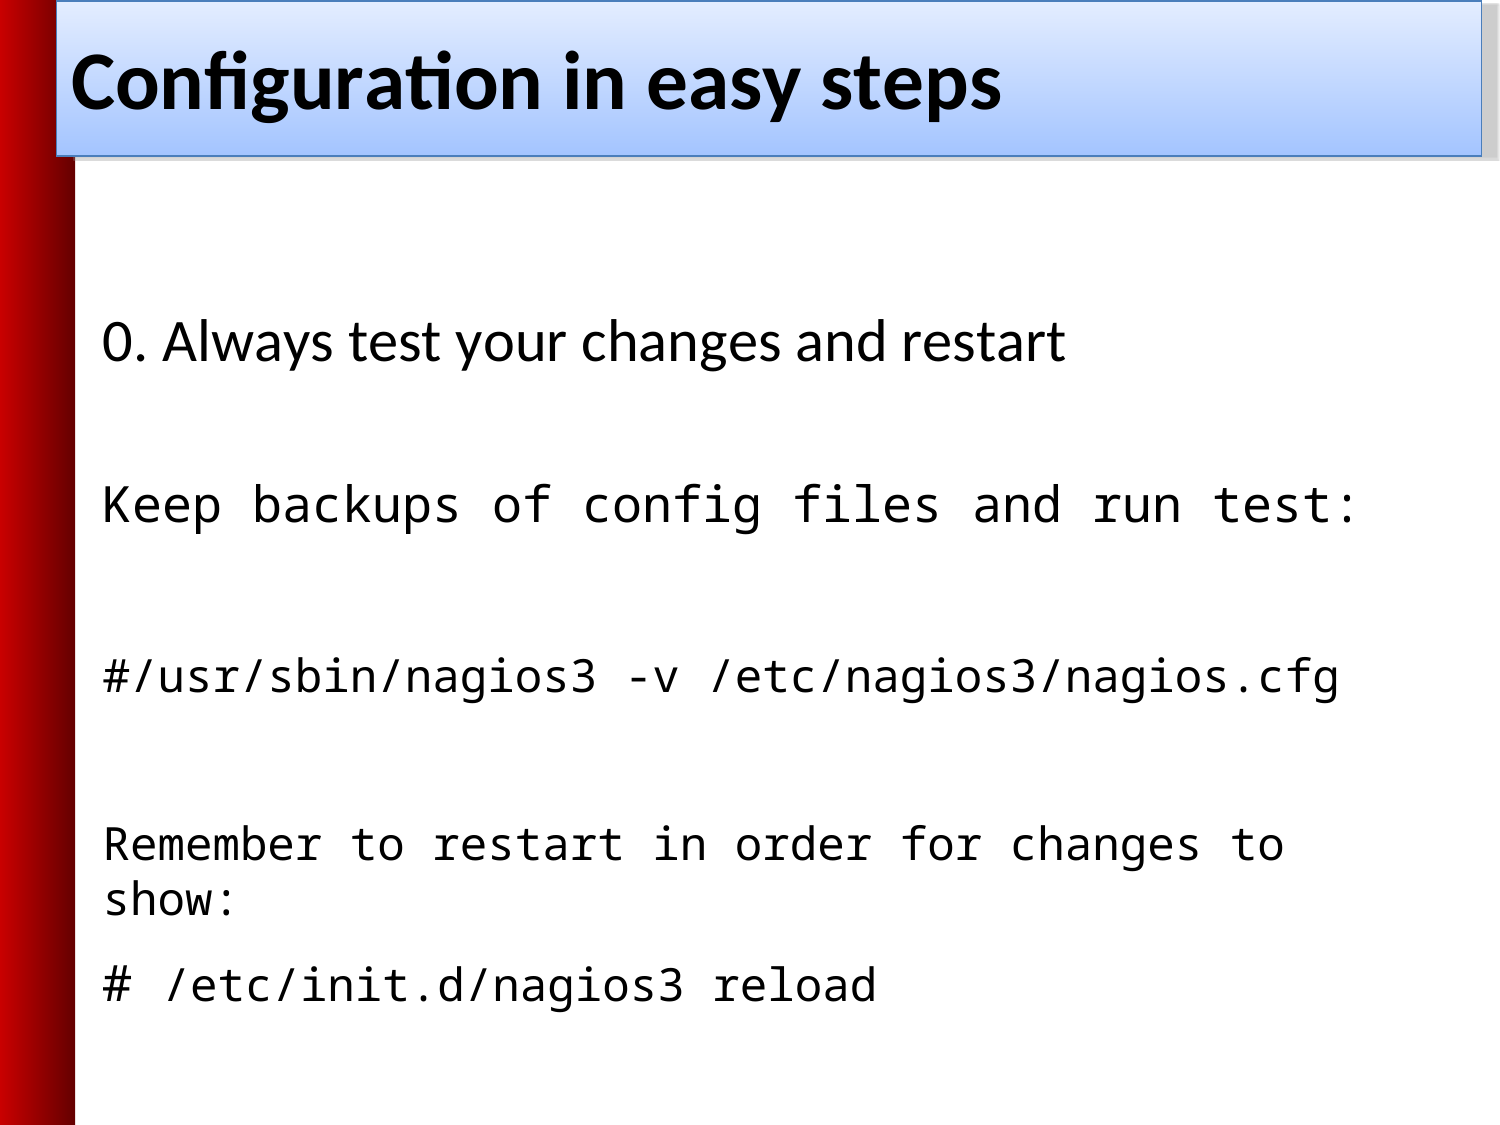

Configuration in easy steps
0. Always test your changes and restart
Keep backups of config files and run test:
#/usr/sbin/nagios3 -v /etc/nagios3/nagios.cfg
Remember to restart in order for changes to show:
# /etc/init.d/nagios3 reload